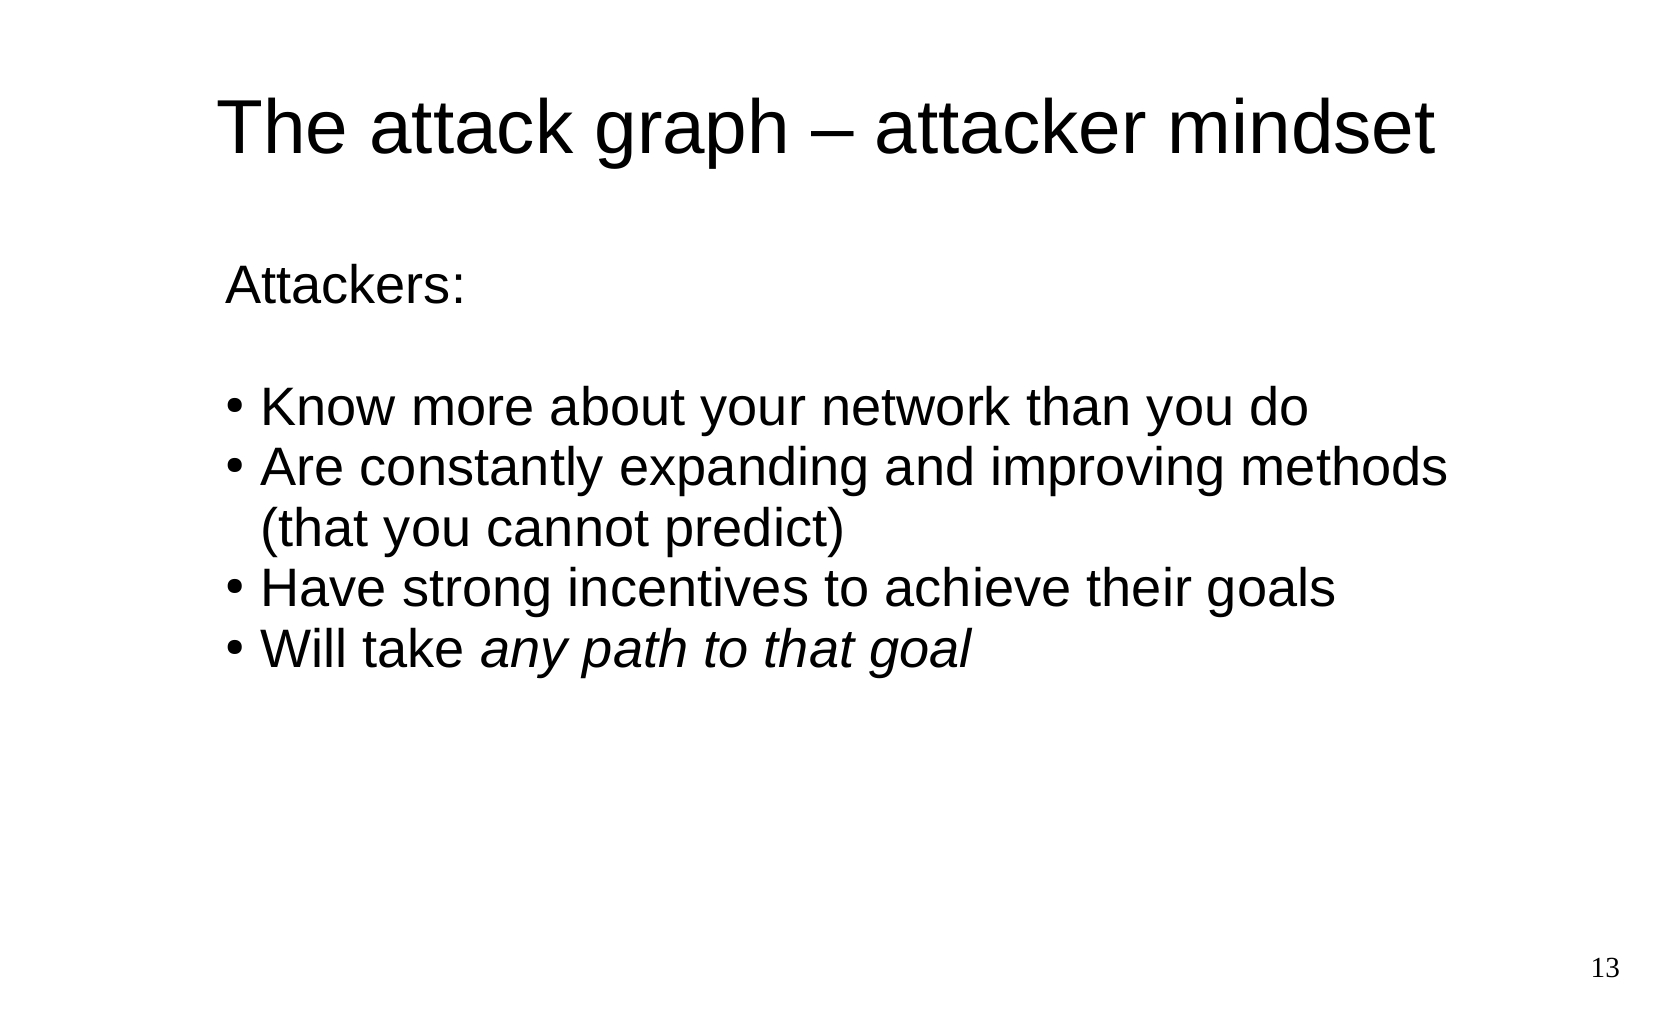

# The attack graph – attacker mindset
Attackers:
Know more about your network than you do
Are constantly expanding and improving methods (that you cannot predict)
Have strong incentives to achieve their goals
Will take any path to that goal